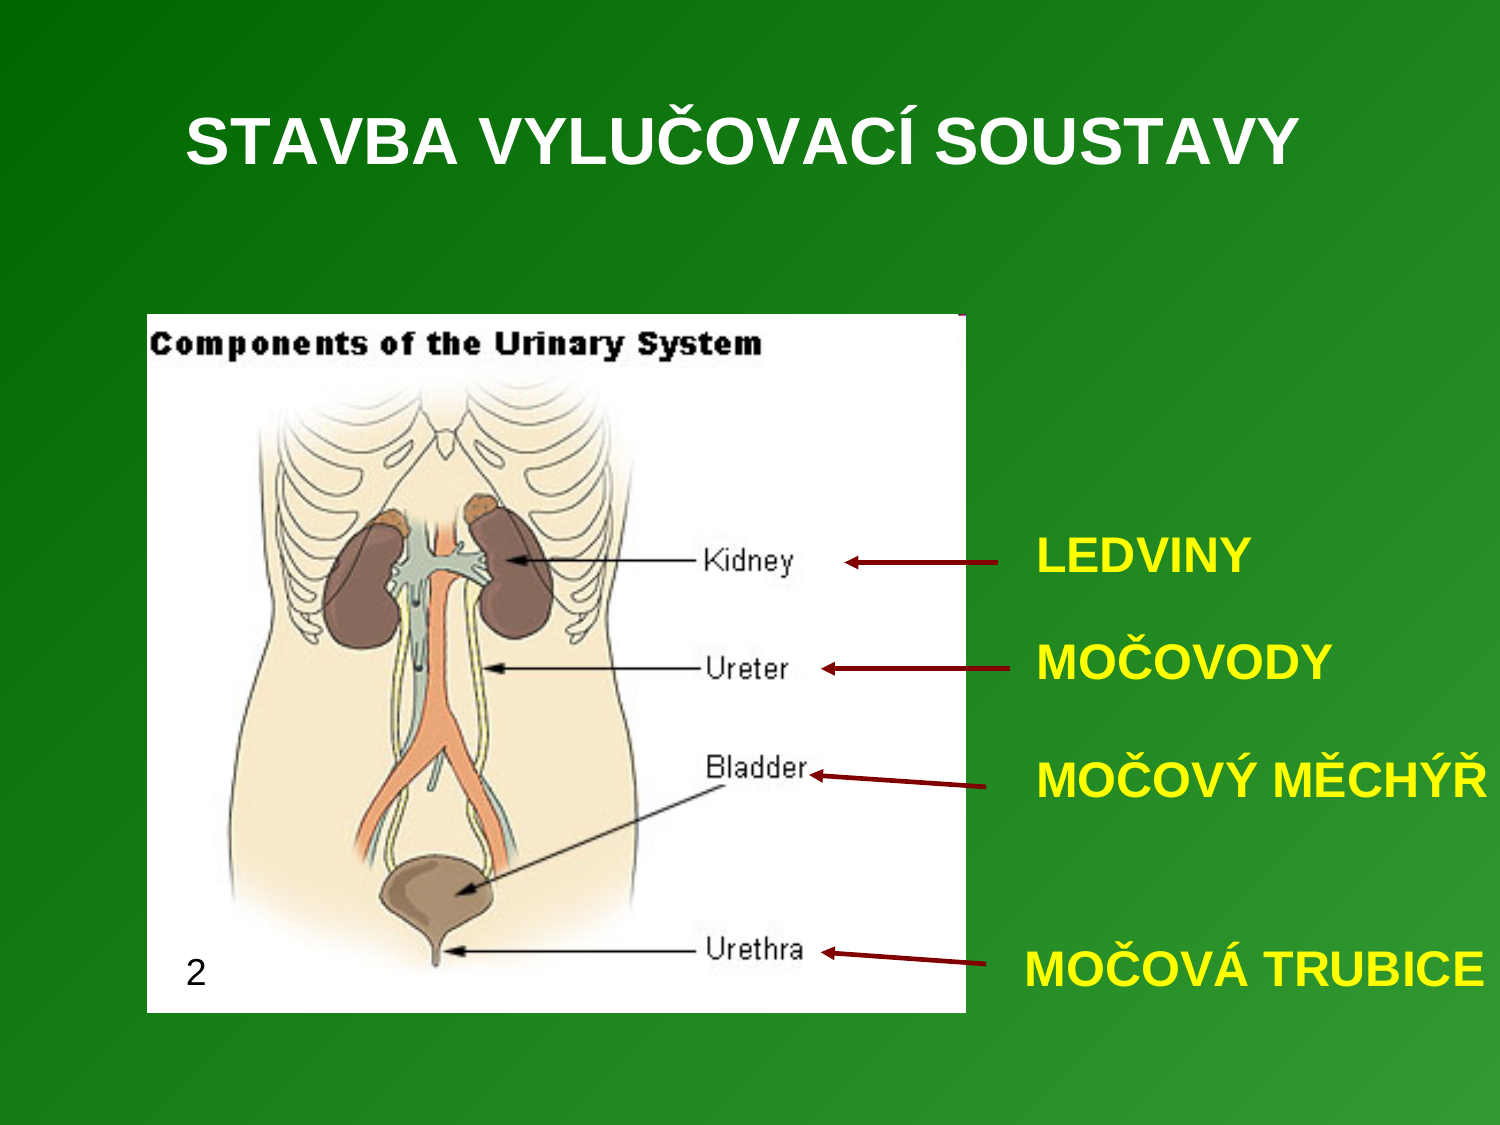

STAVBA VYLUČOVACÍ SOUSTAVY
LEDVINY
MOČOVODY
MOČOVÝ MĚCHÝŘ
MOČOVÁ TRUBICE
2